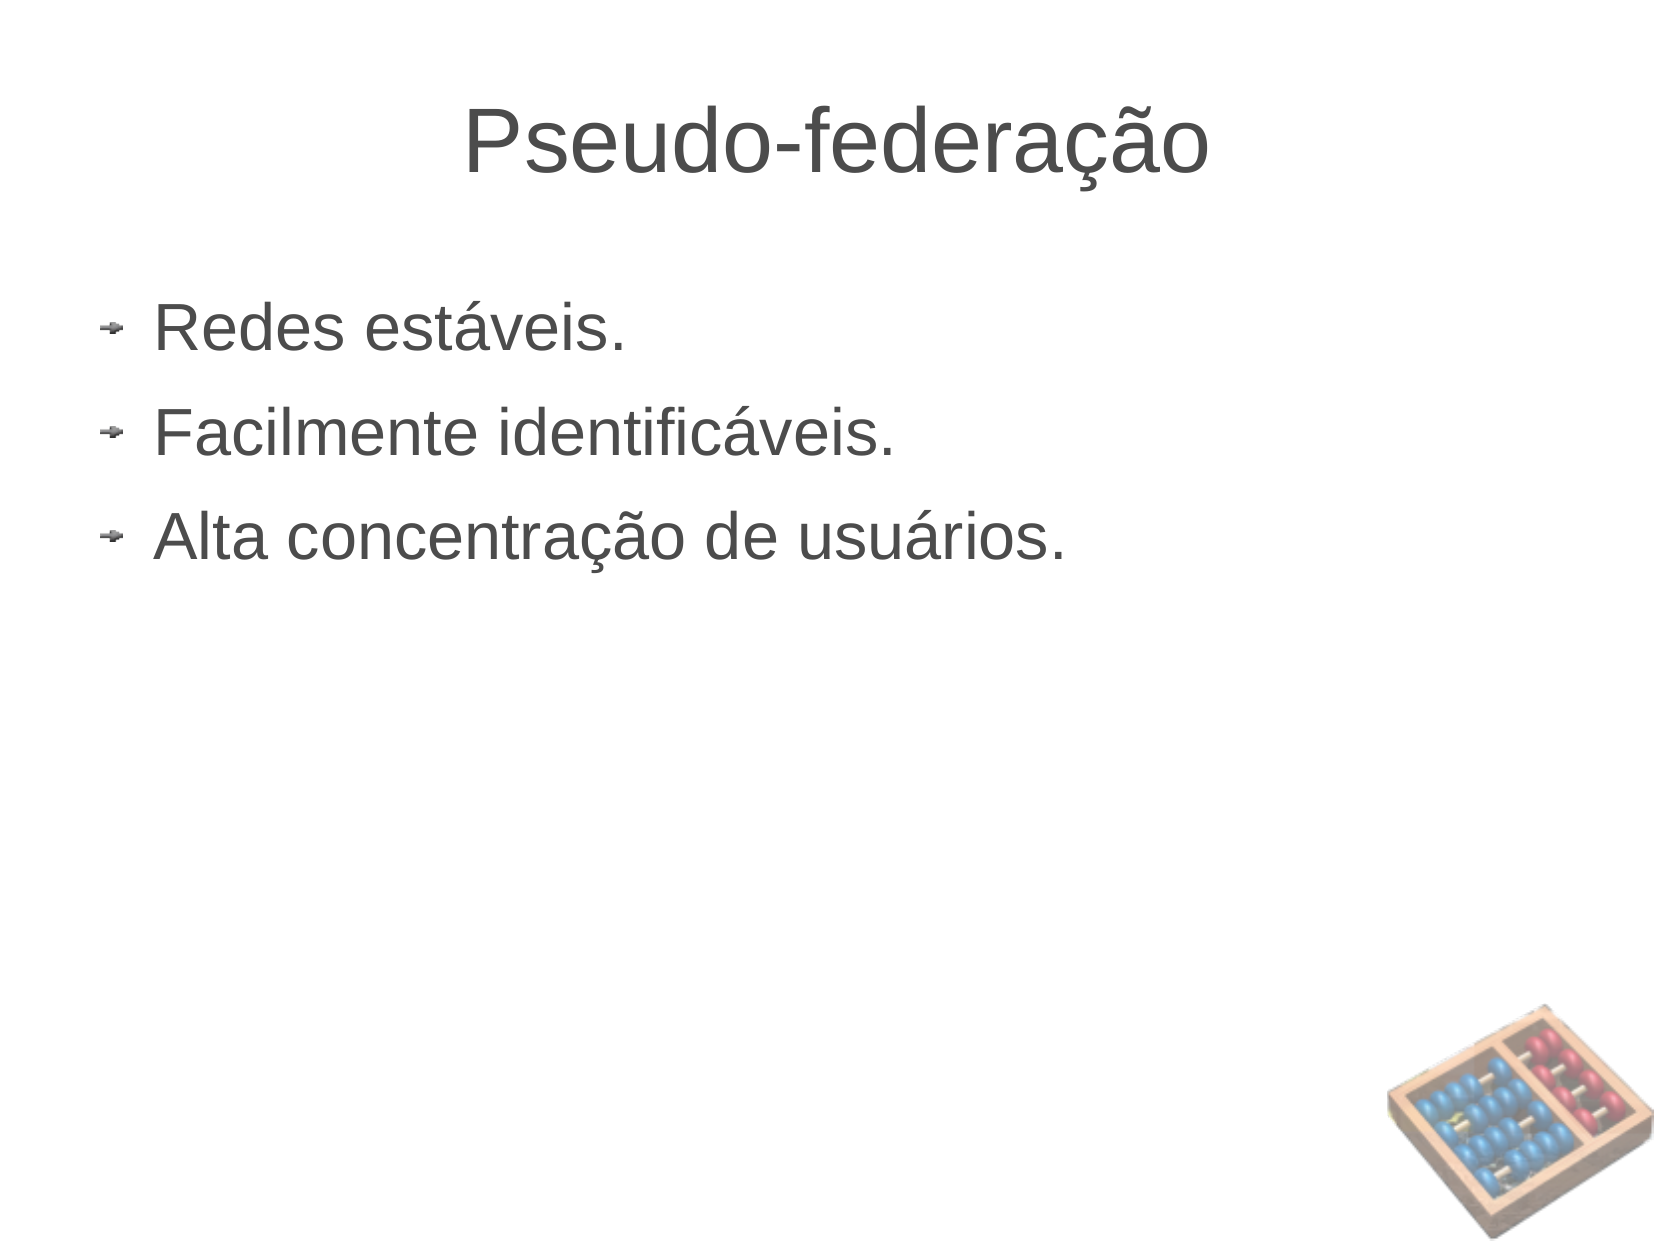

# Pseudo-federação
Redes estáveis.
Facilmente identificáveis.
Alta concentração de usuários.